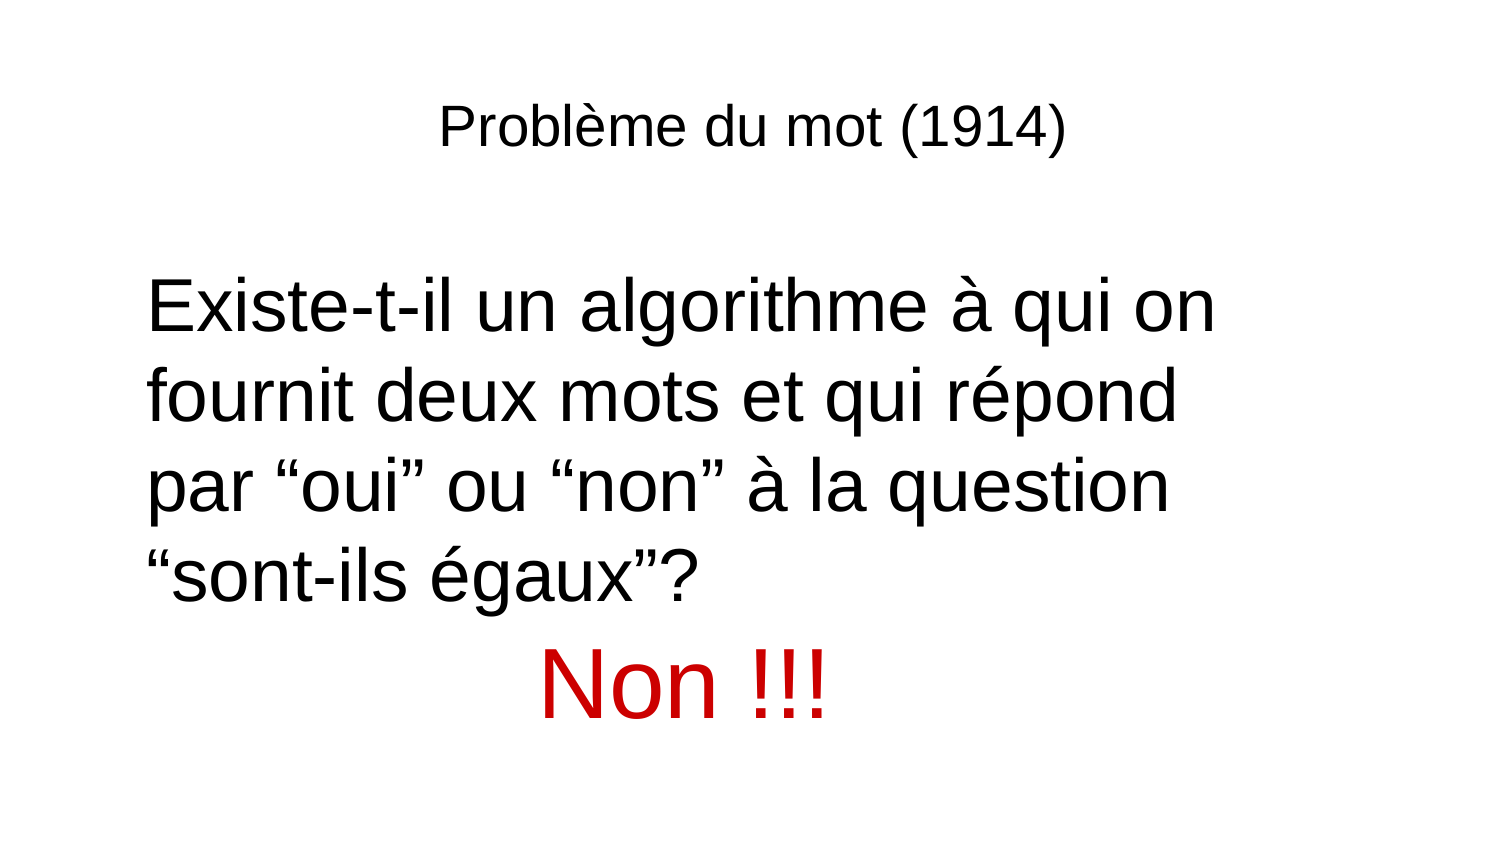

# Problème du mot (1914)
Existe-t-il un algorithme à qui on fournit deux mots et qui répond par “oui” ou “non” à la question “sont-ils égaux”?
Non !!!